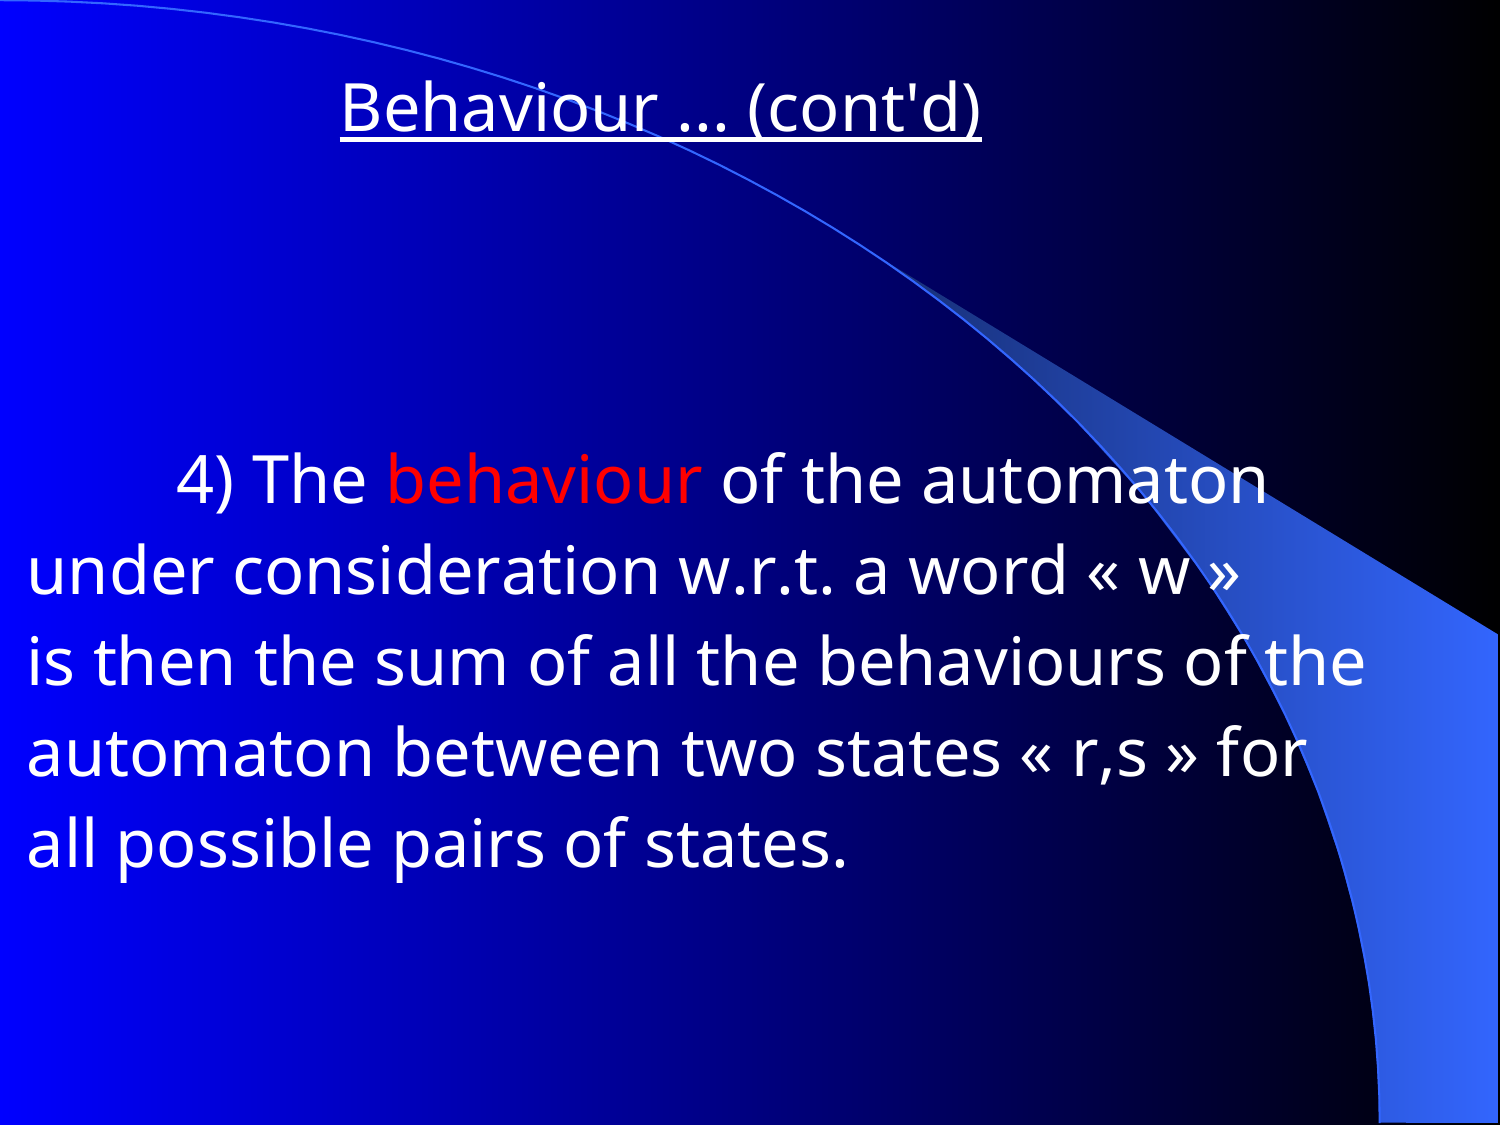

Behaviour ... (cont'd)
	4) The behaviour of the automaton
under consideration w.r.t. a word « w »
is then the sum of all the behaviours of the
automaton between two states « r,s » for
all possible pairs of states.